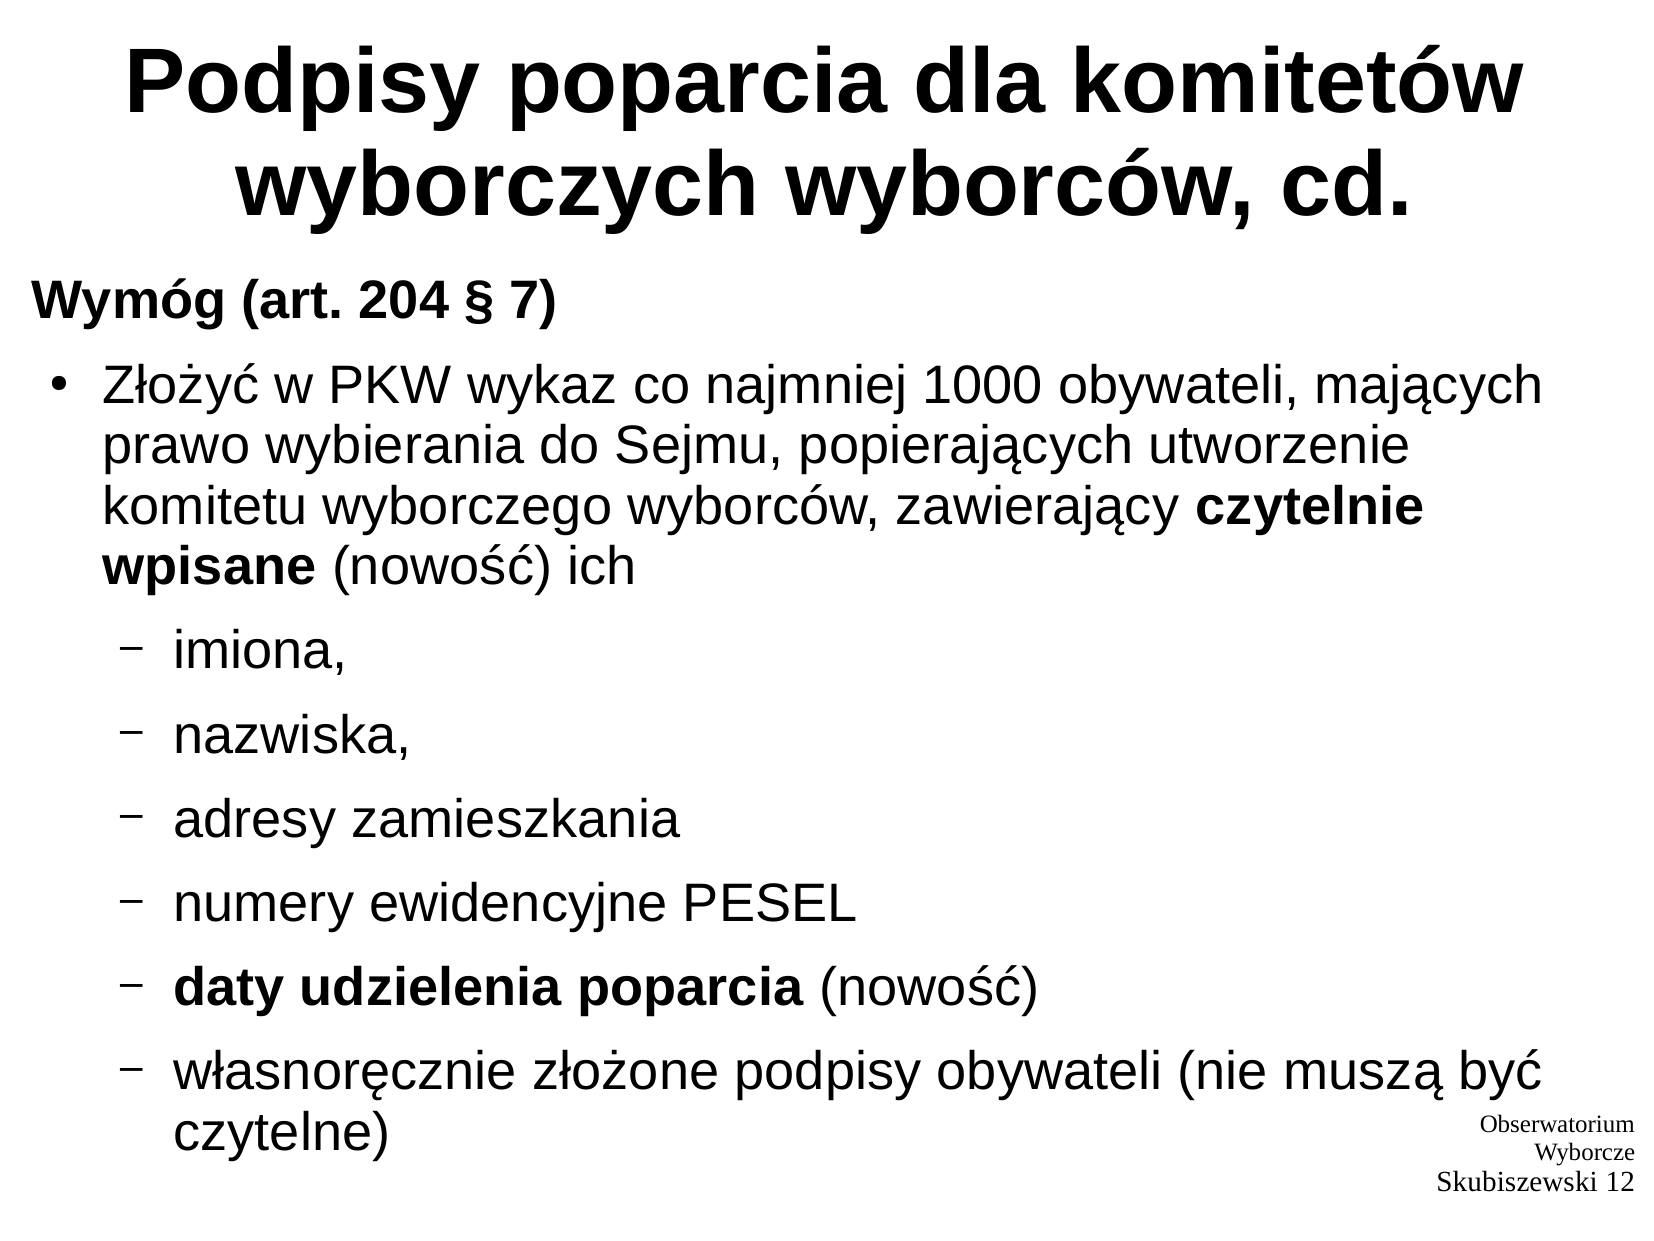

# Podpisy poparcia dla komitetów wyborczych wyborców, cd.
Wymóg (art. 204 § 7)
Złożyć w PKW wykaz co najmniej 1000 obywateli, mających prawo wybierania do Sejmu, popierających utworzenie komitetu wyborczego wyborców, zawierający czytelnie wpisane (nowość) ich
imiona,
nazwiska,
adresy zamieszkania
numery ewidencyjne PESEL
daty udzielenia poparcia (nowość)
własnoręcznie złożone podpisy obywateli (nie muszą być czytelne)
12